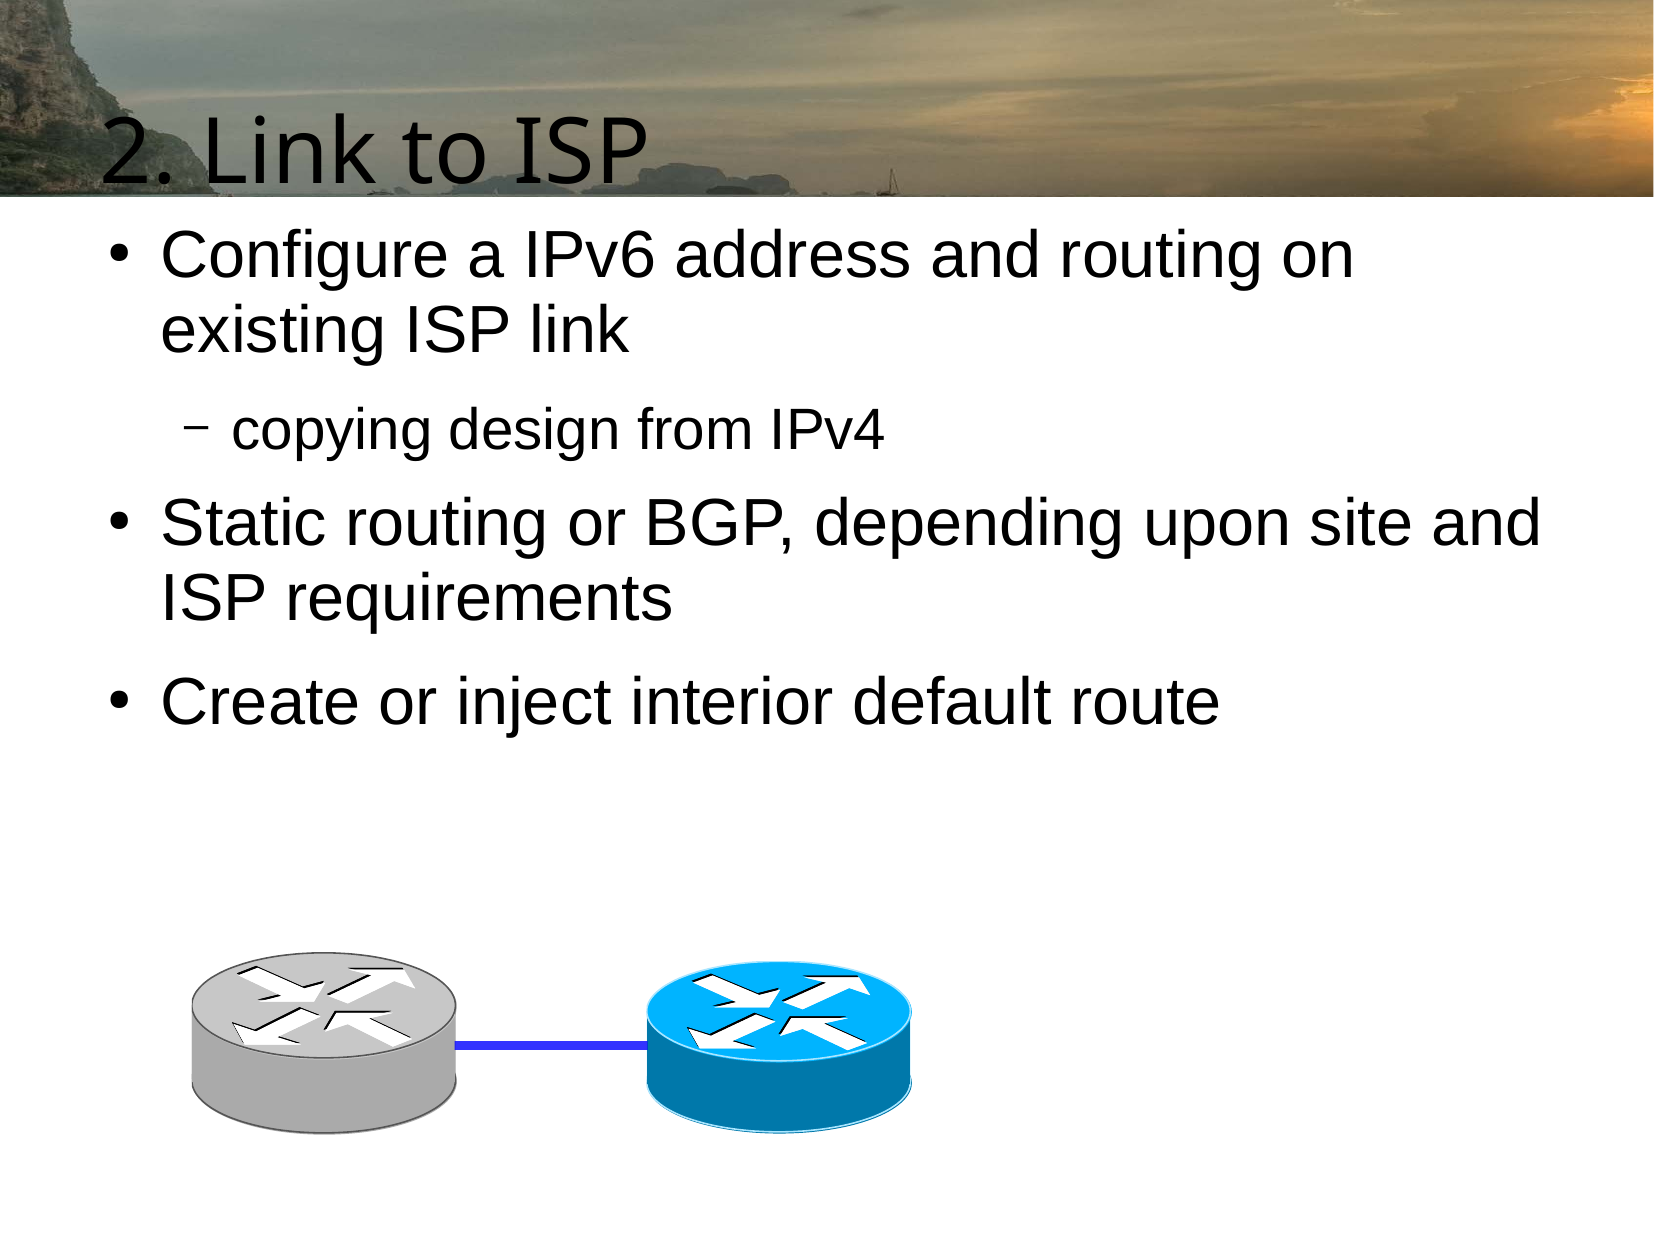

# 2. Link to ISP
Configure a IPv6 address and routing on existing ISP link
copying design from IPv4
Static routing or BGP, depending upon site and ISP requirements
Create or inject interior default route